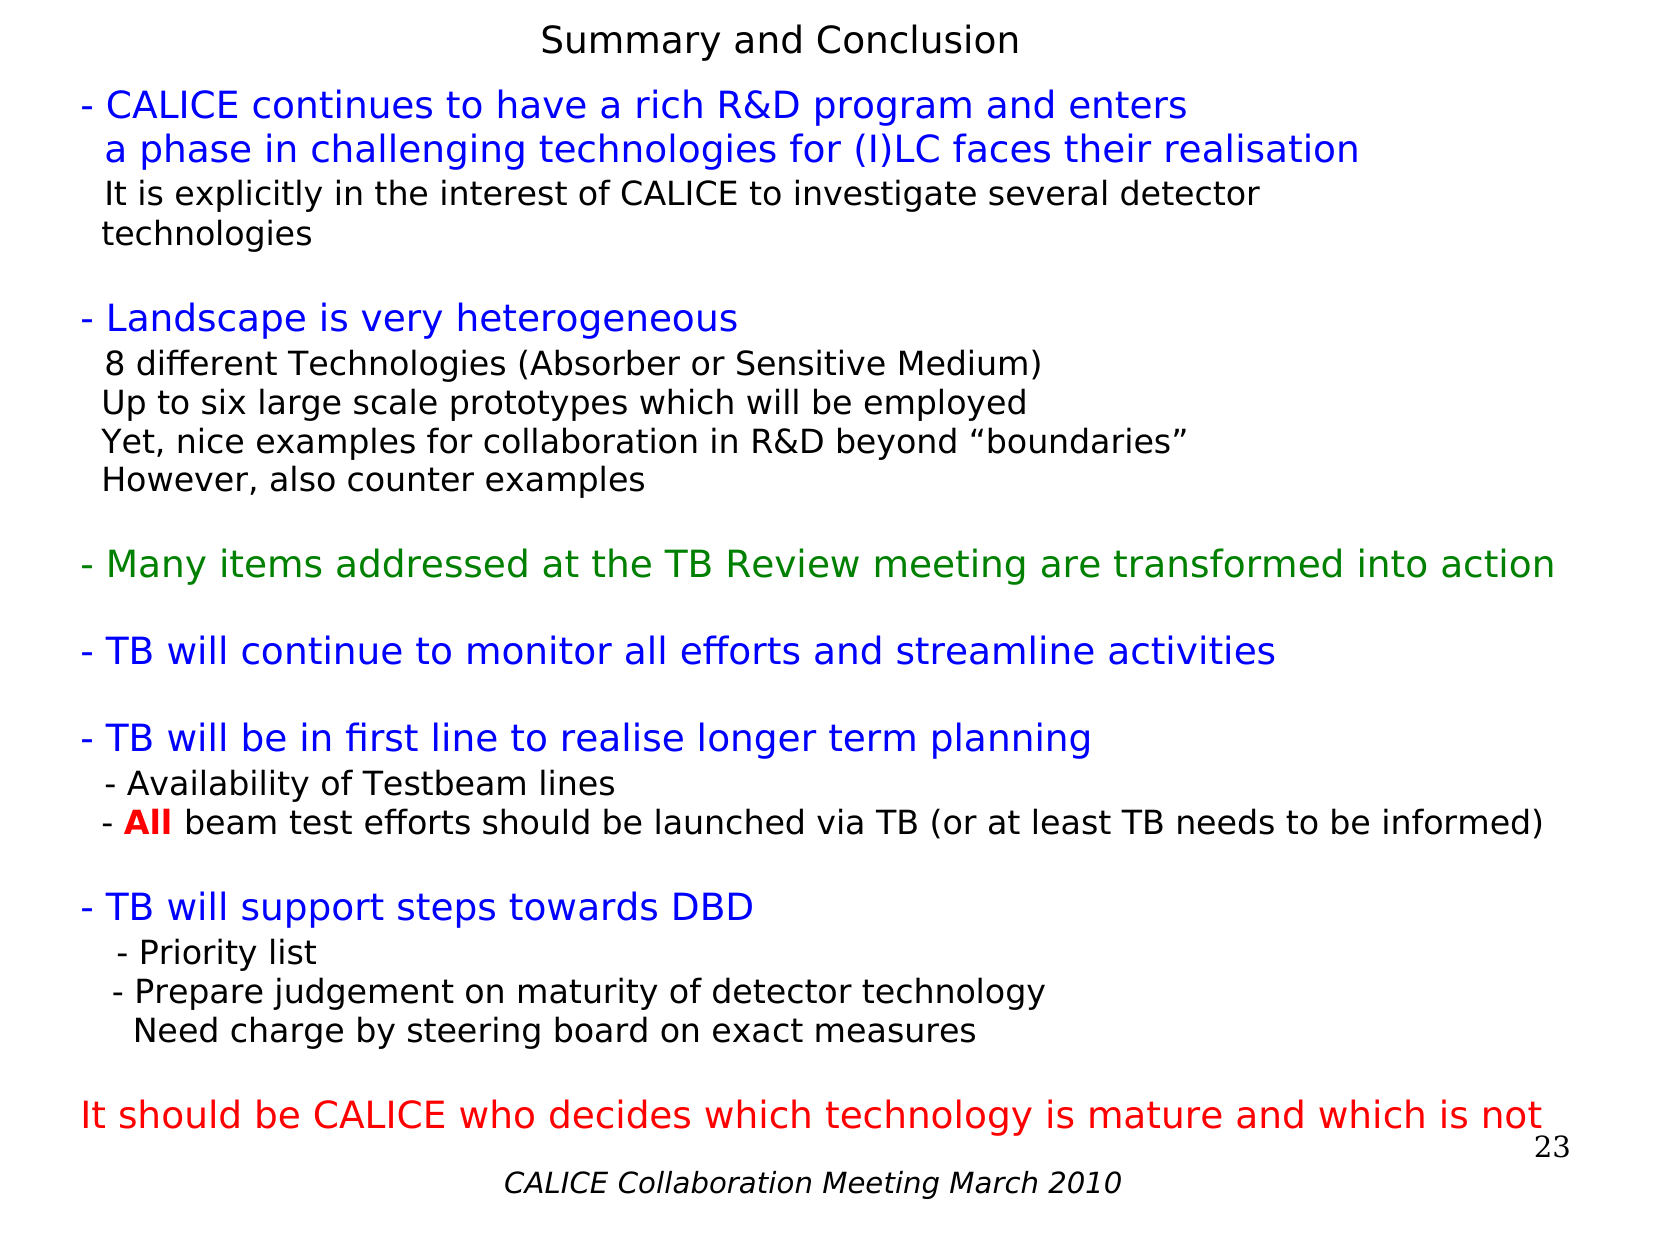

Summary and Conclusion
- CALICE continues to have a rich R&D program and enters
 a phase in challenging technologies for (I)LC faces their realisation
 It is explicitly in the interest of CALICE to investigate several detector
 technologies
- Landscape is very heterogeneous
 8 different Technologies (Absorber or Sensitive Medium)
 Up to six large scale prototypes which will be employed
 Yet, nice examples for collaboration in R&D beyond “boundaries”
 However, also counter examples
- Many items addressed at the TB Review meeting are transformed into action
- TB will continue to monitor all efforts and streamline activities
- TB will be in first line to realise longer term planning
 - Availability of Testbeam lines
 - All beam test efforts should be launched via TB (or at least TB needs to be informed)
- TB will support steps towards DBD
 - Priority list
 - Prepare judgement on maturity of detector technology
 Need charge by steering board on exact measures
It should be CALICE who decides which technology is mature and which is not
23